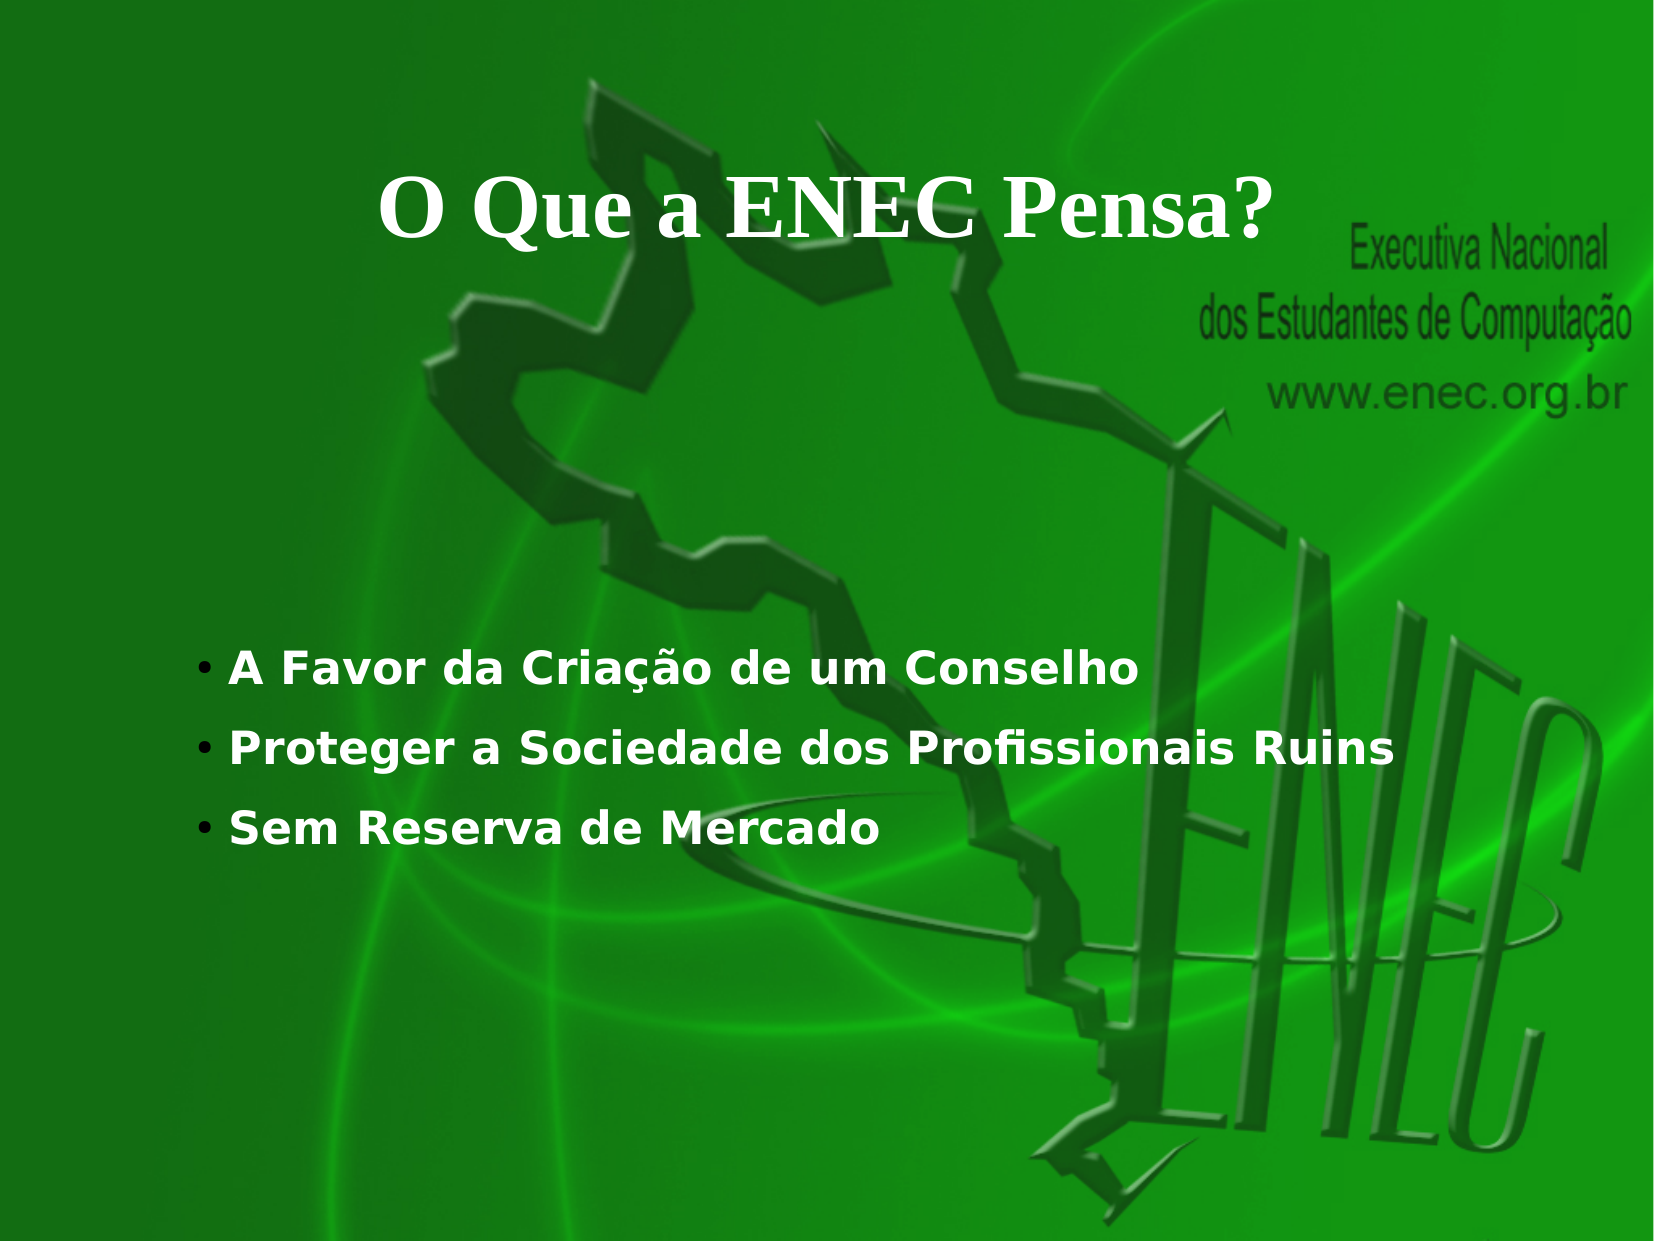

# O Que a ENEC Pensa?
 A Favor da Criação de um Conselho
 Proteger a Sociedade dos Profissionais Ruins
 Sem Reserva de Mercado